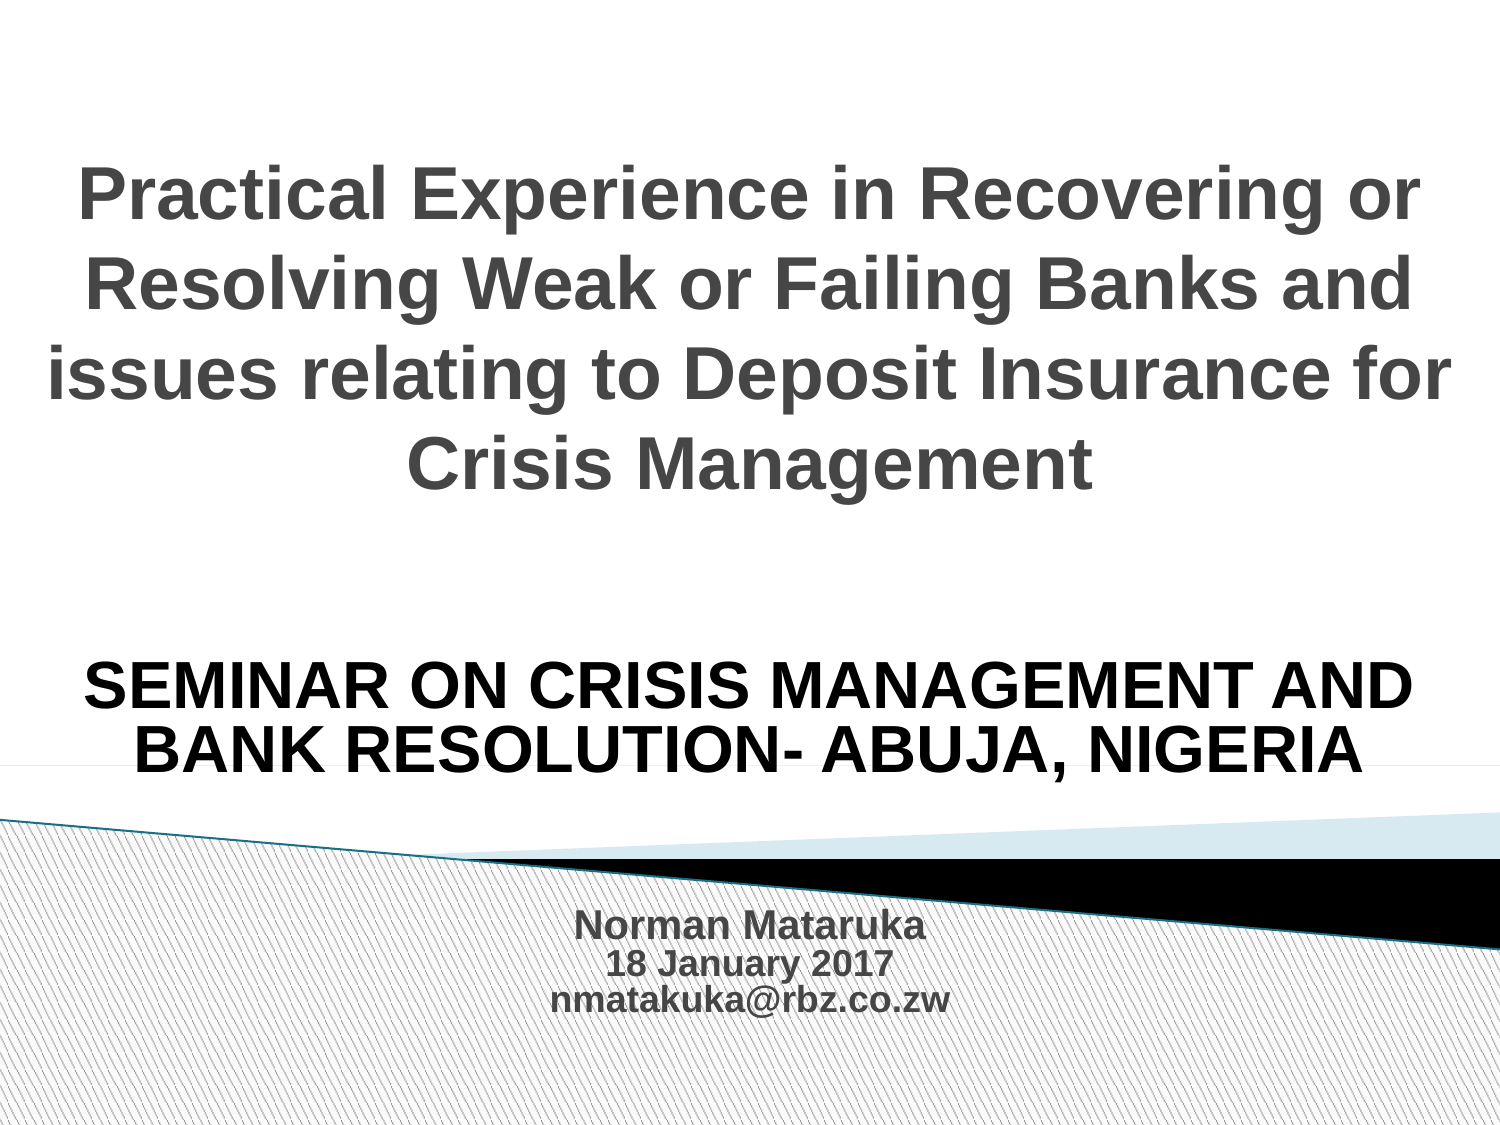

# Practical Experience in Recovering or Resolving Weak or Failing Banks and issues relating to Deposit Insurance for Crisis Management
SEMINAR ON CRISIS MANAGEMENT AND BANK RESOLUTION- ABUJA, NIGERIA
Norman Mataruka
18 January 2017
nmatakuka@rbz.co.zw